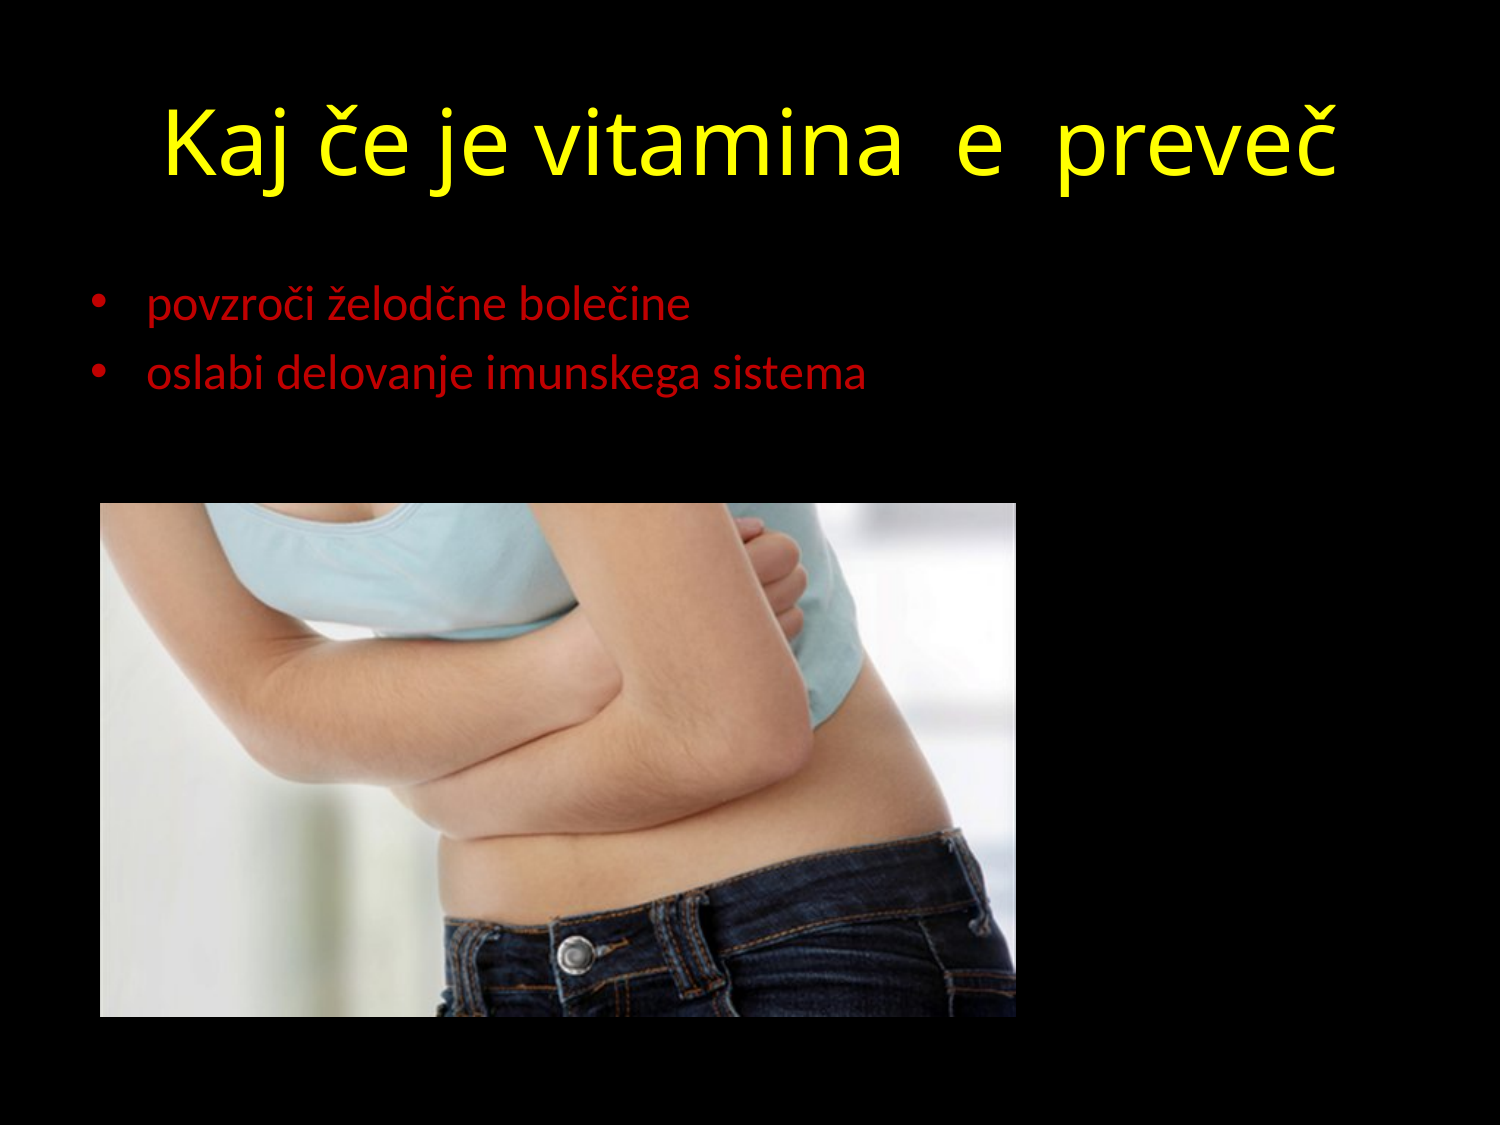

# Kaj če je vitamina e preveč
povzroči želodčne bolečine
oslabi delovanje imunskega sistema